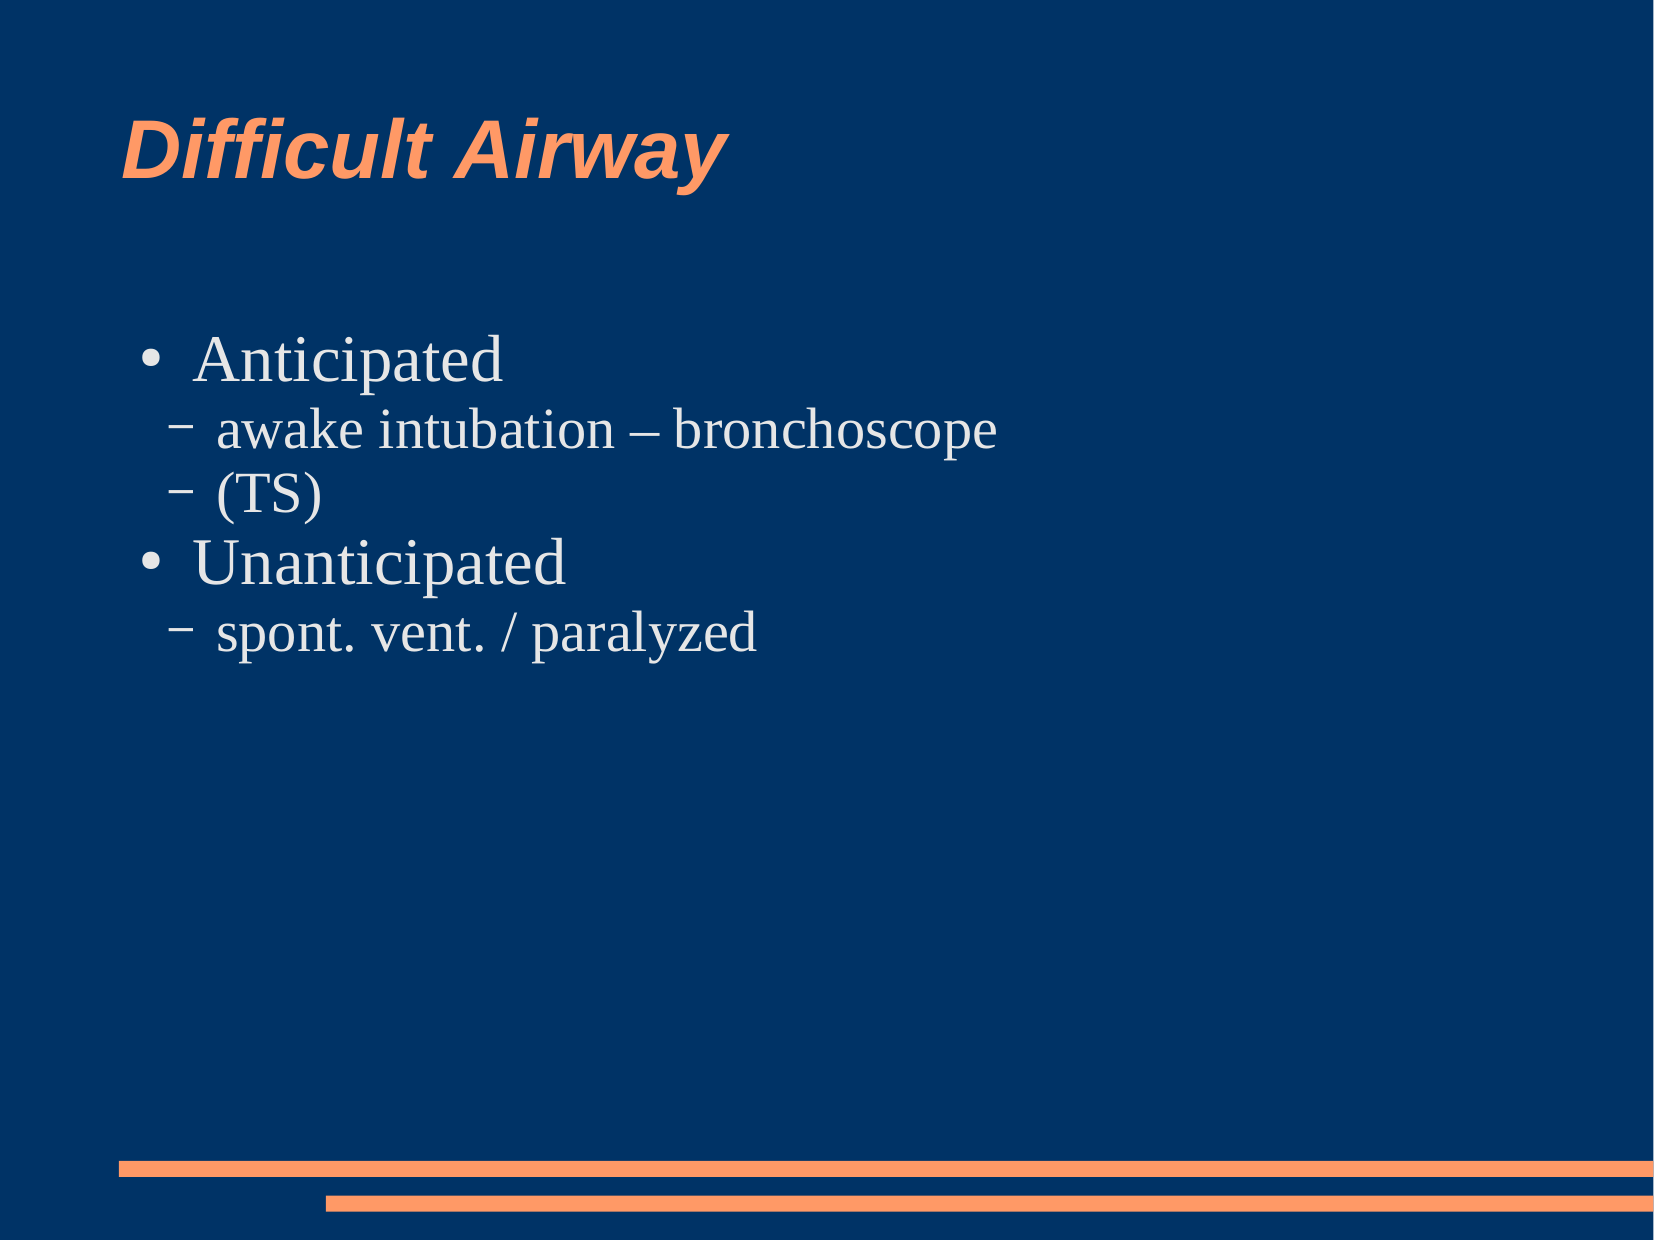

# Difficult Airway
Anticipated
awake intubation – bronchoscope
(TS)
Unanticipated
spont. vent. / paralyzed